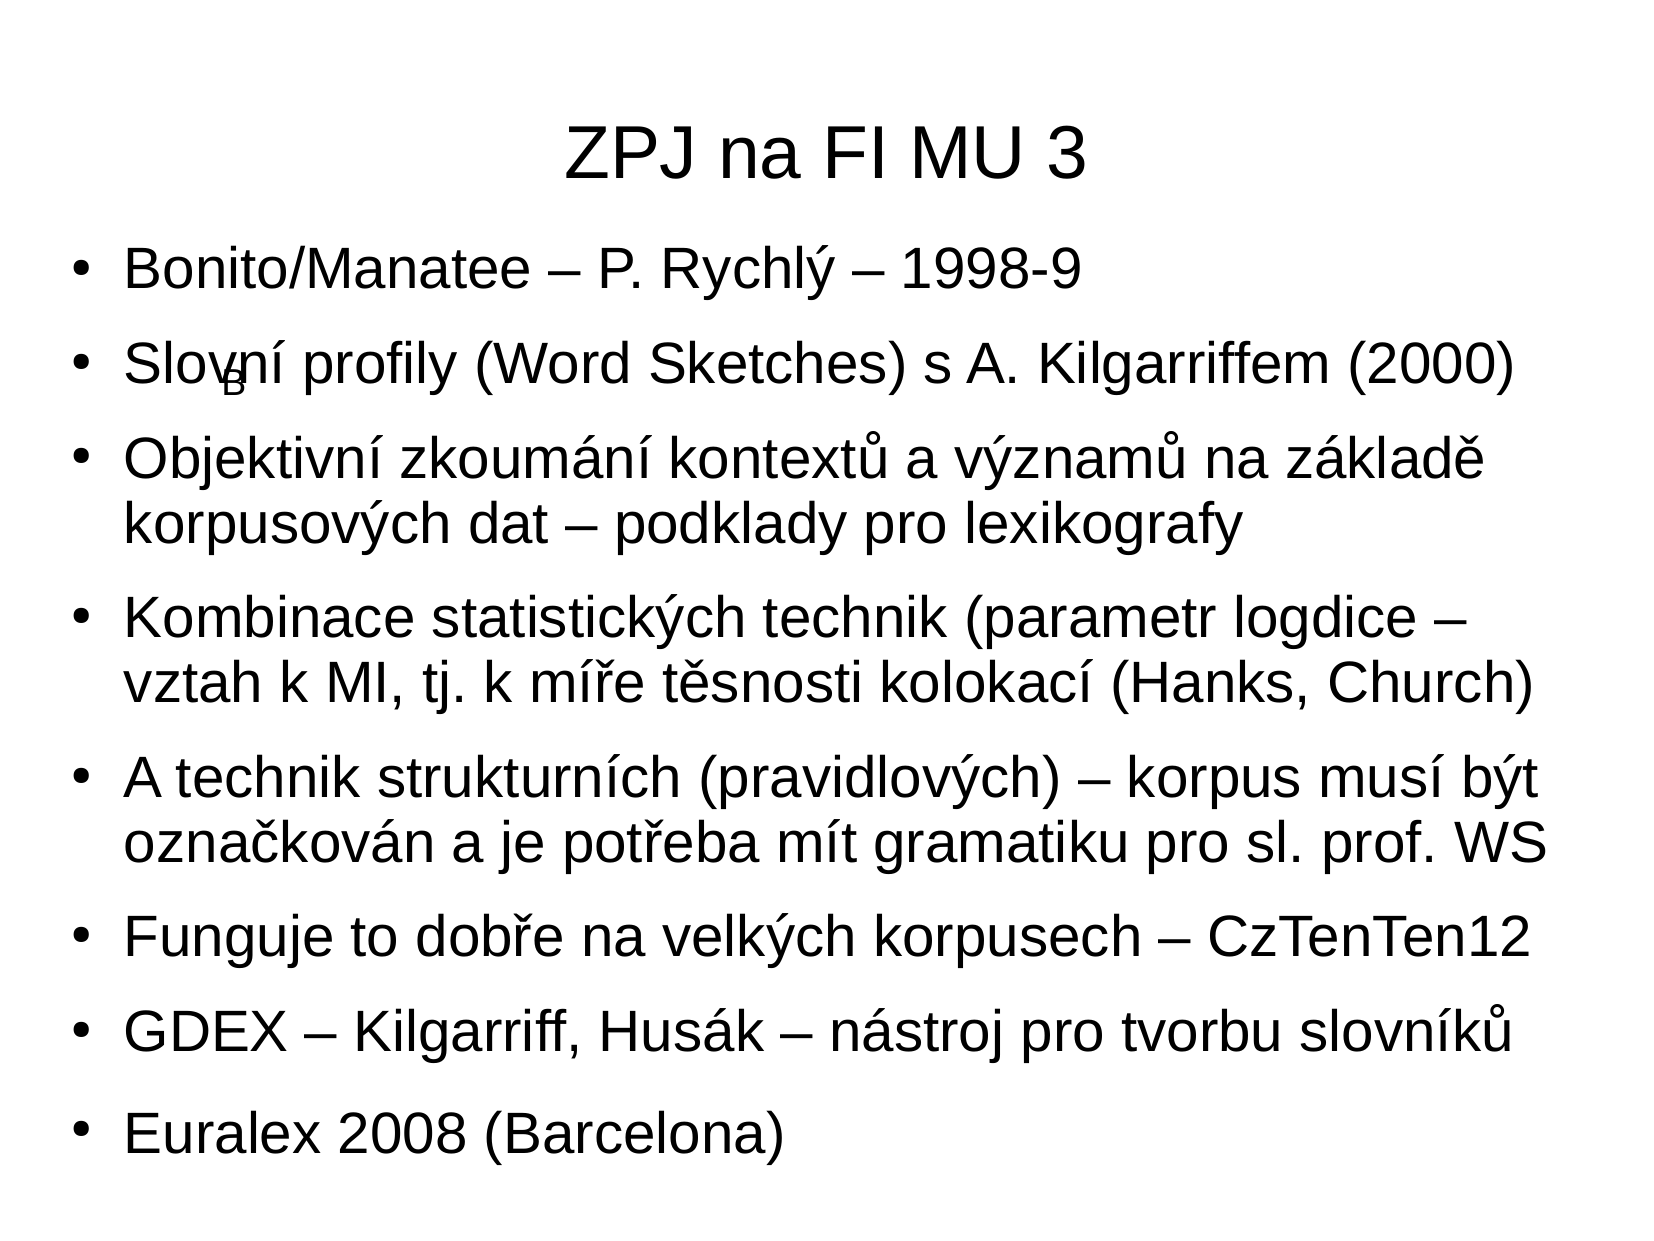

# ZPJ na FI MU 3
Bonito/Manatee – P. Rychlý – 1998-9
Slovní profily (Word Sketches) s A. Kilgarriffem (2000)
Objektivní zkoumání kontextů a významů na základě korpusových dat – podklady pro lexikografy
Kombinace statistických technik (parametr logdice – vztah k MI, tj. k míře těsnosti kolokací (Hanks, Church)
A technik strukturních (pravidlových) – korpus musí být označkován a je potřeba mít gramatiku pro sl. prof. WS
Funguje to dobře na velkých korpusech – CzTenTen12
GDEX – Kilgarriff, Husák – nástroj pro tvorbu slovníků
Euralex 2008 (Barcelona)
B